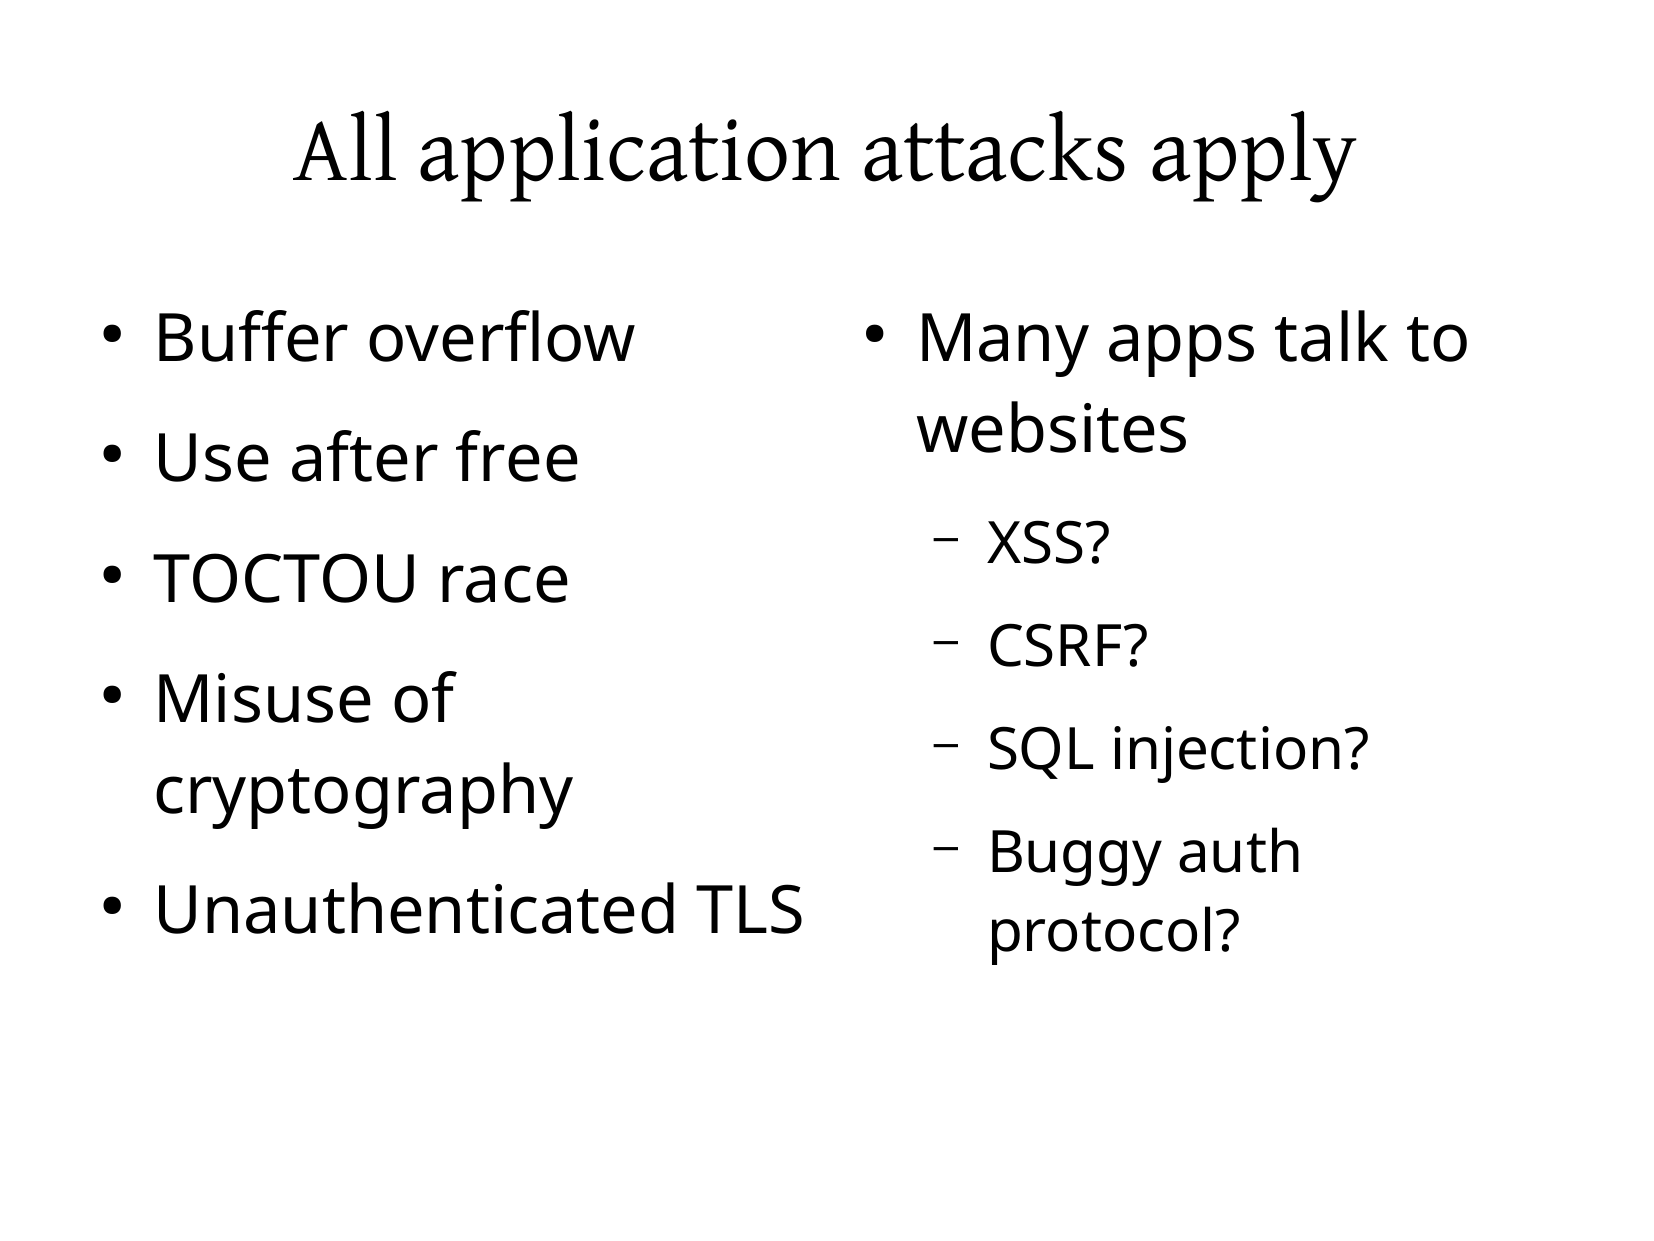

# All application attacks apply
Buffer overflow
Use after free
TOCTOU race
Misuse of cryptography
Unauthenticated TLS
Many apps talk to websites
XSS?
CSRF?
SQL injection?
Buggy auth protocol?